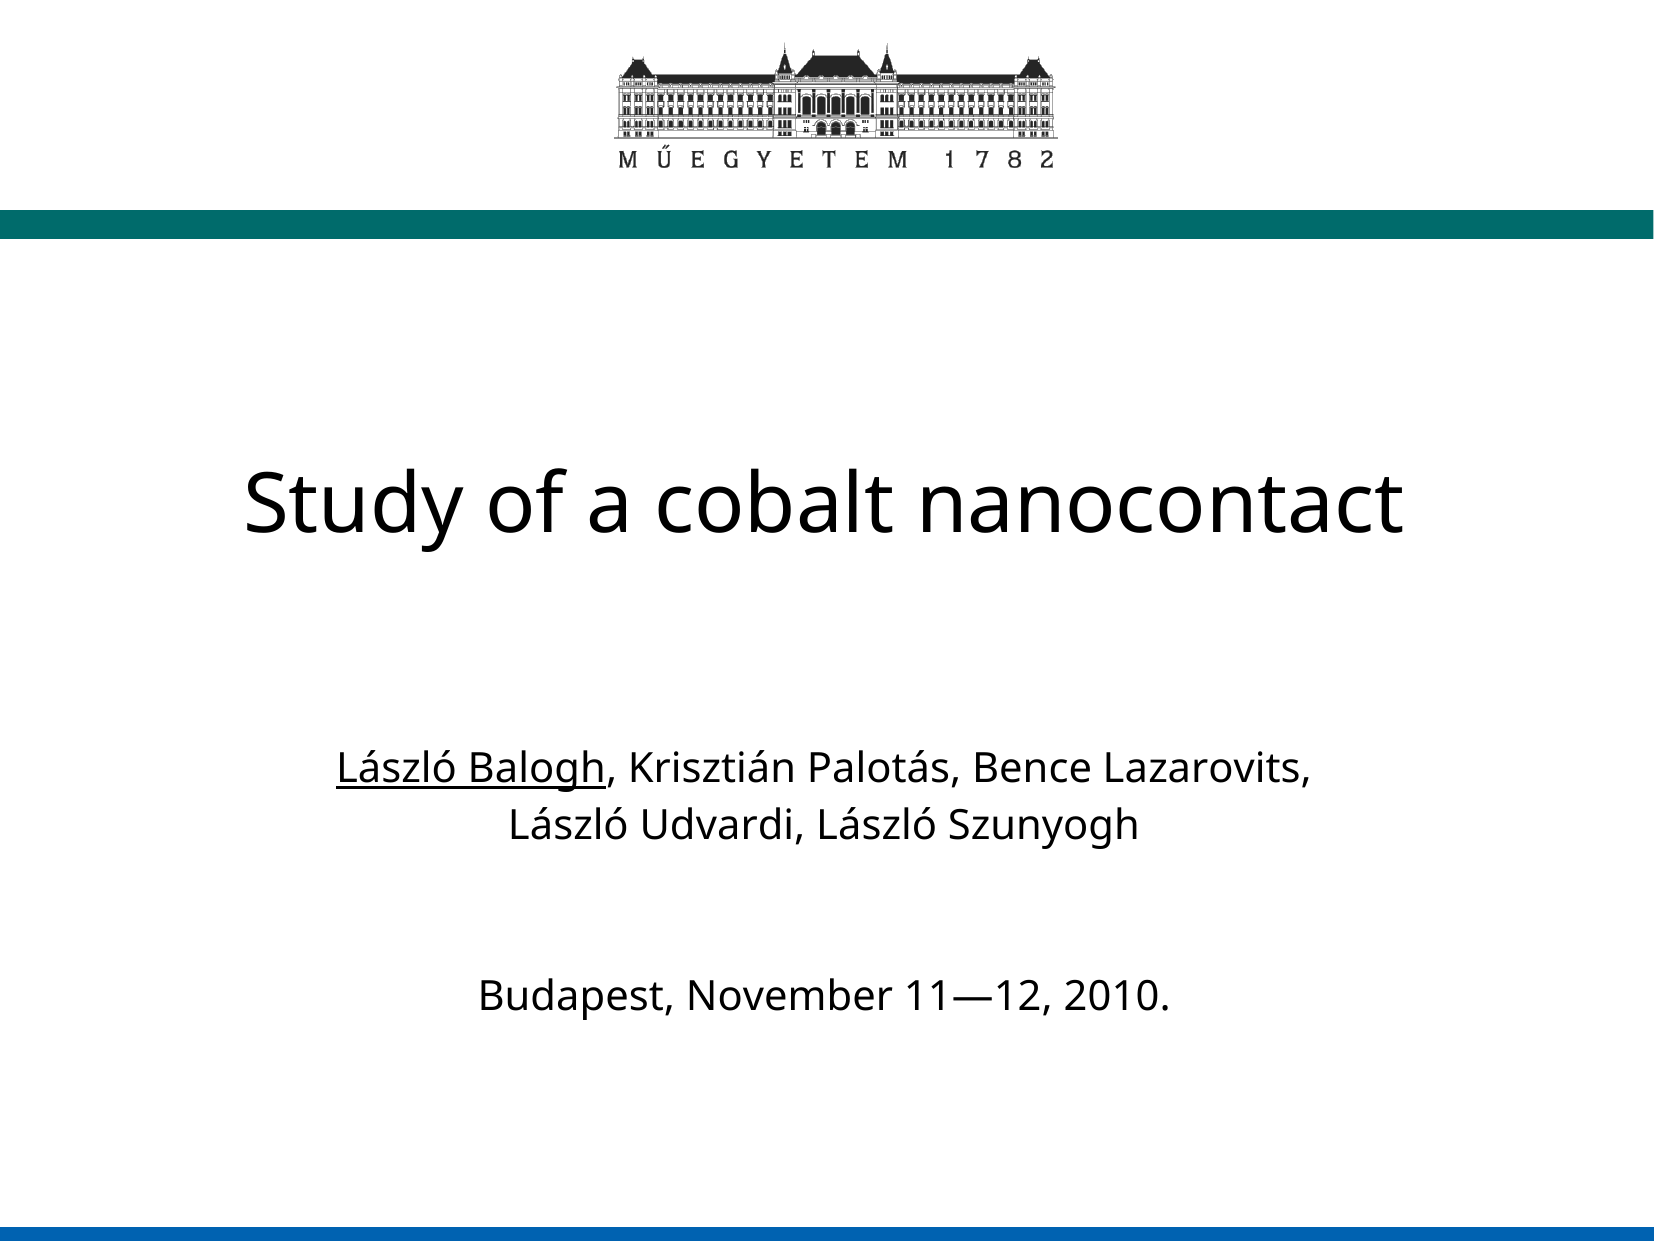

# Study of a cobalt nanocontact
László Balogh, Krisztián Palotás, Bence Lazarovits,
László Udvardi, László Szunyogh
Budapest, November 11―12, 2010.